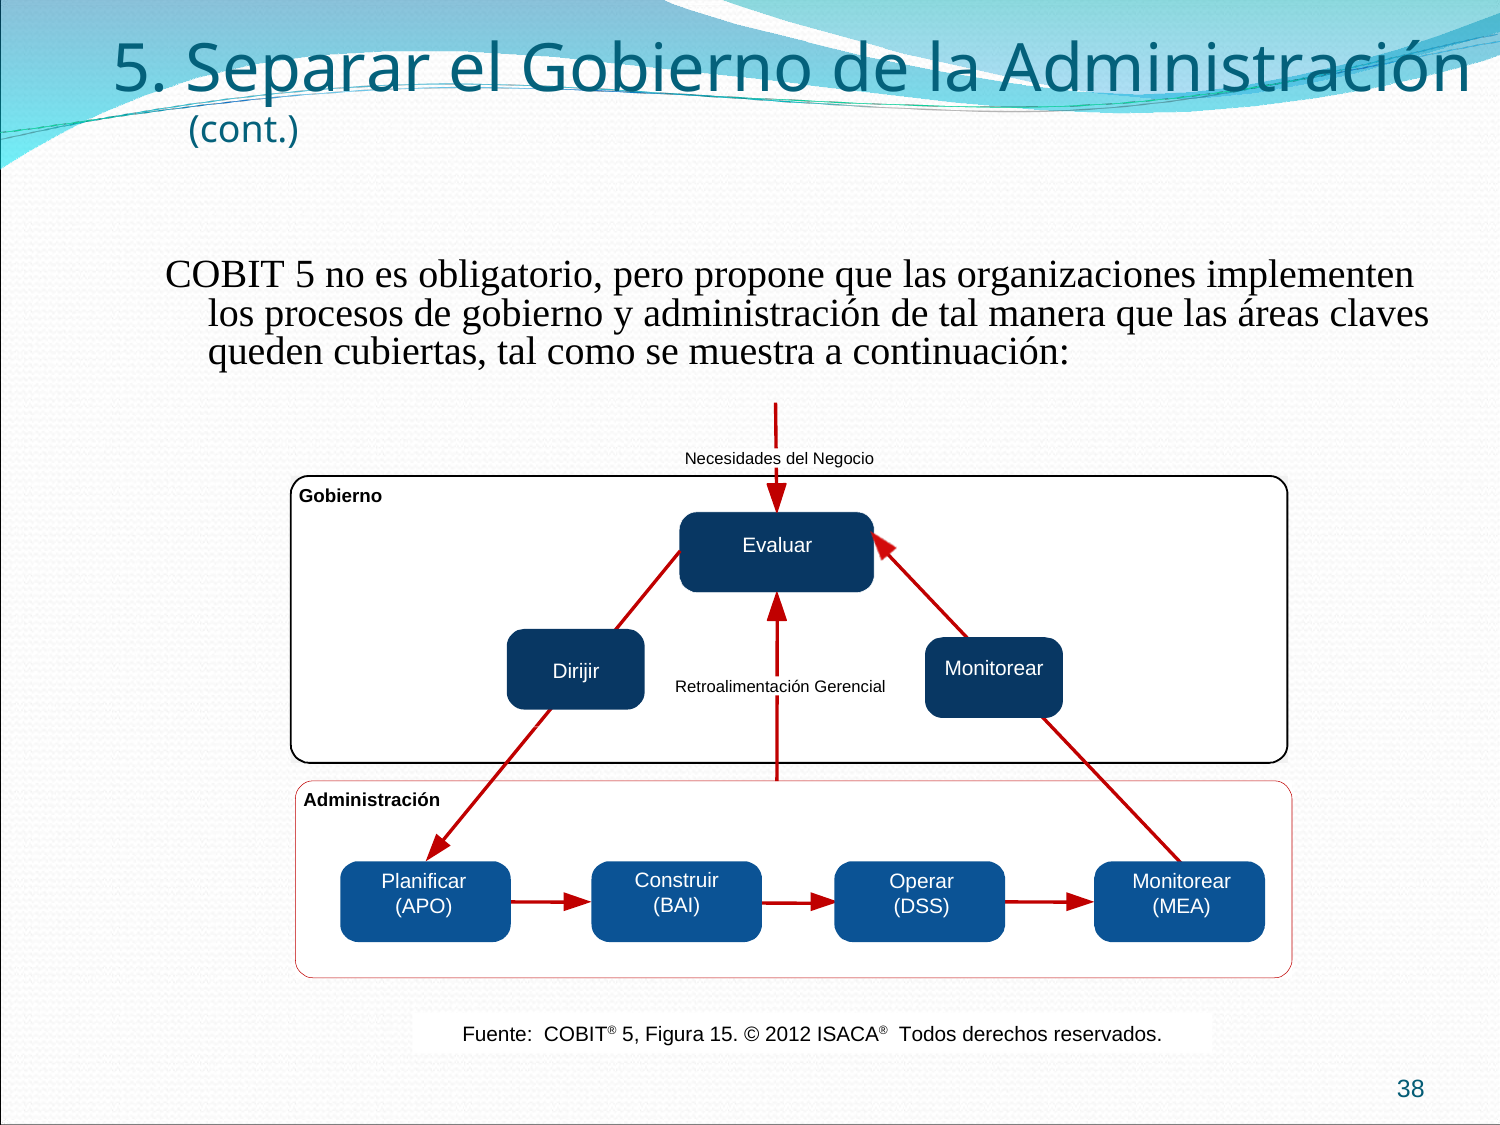

# 5. Separar el Gobierno de la Administración (cont.)
COBIT 5 no es obligatorio, pero propone que las organizaciones implementen los procesos de gobierno y administración de tal manera que las áreas claves queden cubiertas, tal como se muestra a continuación:
Necesidades del Negocio
Gobierno
Retroalimentación Gerencial
Administración
Evaluar
Monitorear
Dirijir
Construir
(BAI)
Planificar
(APO)
Operar
(DSS)
Monitorear
(MEA)
Fuente:  COBIT® 5, Figura 15. © 2012 ISACA® Todos derechos reservados.